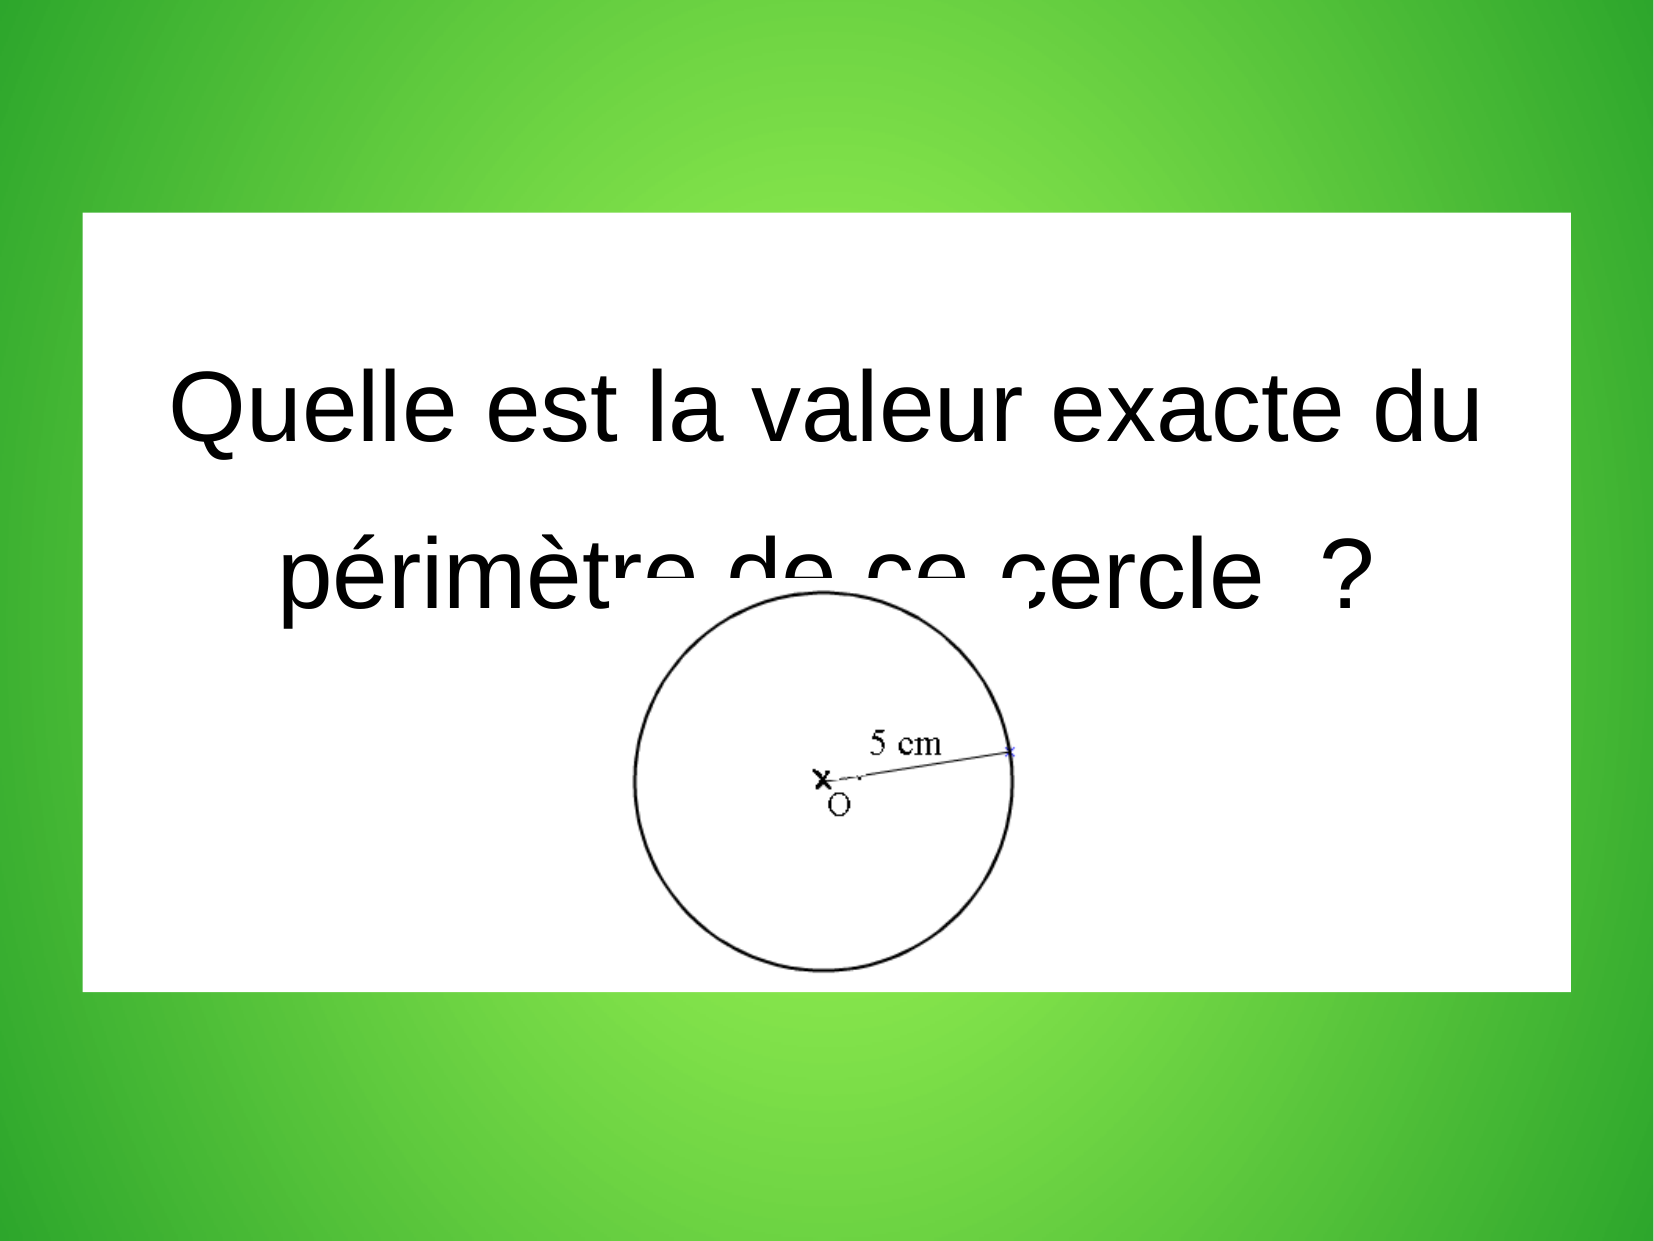

# Quelle est la valeur exacte du périmètre de ce cercle  ?